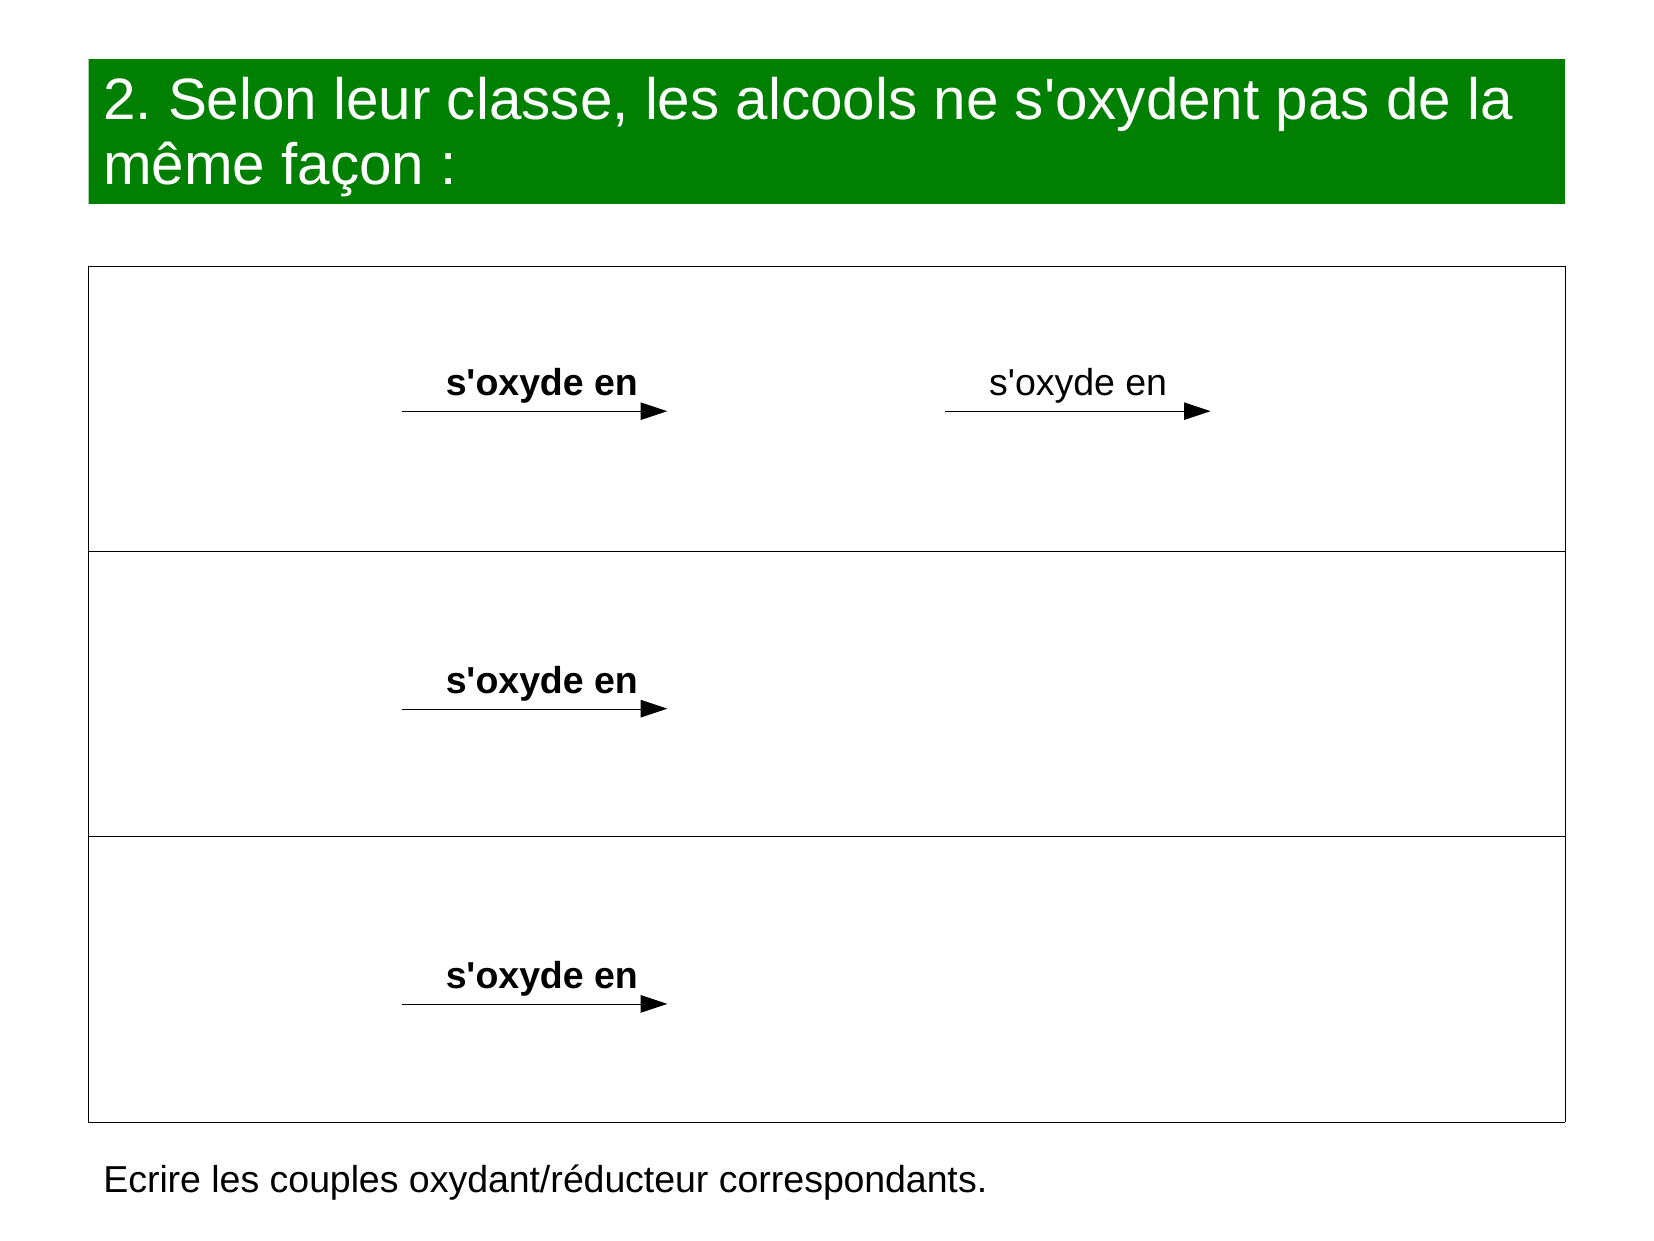

2. Selon leur classe, les alcools ne s'oxydent pas de la même façon :
| |
| --- |
| |
| |
s'oxyde en
s'oxyde en
s'oxyde en
s'oxyde en
Ecrire les couples oxydant/réducteur correspondants.